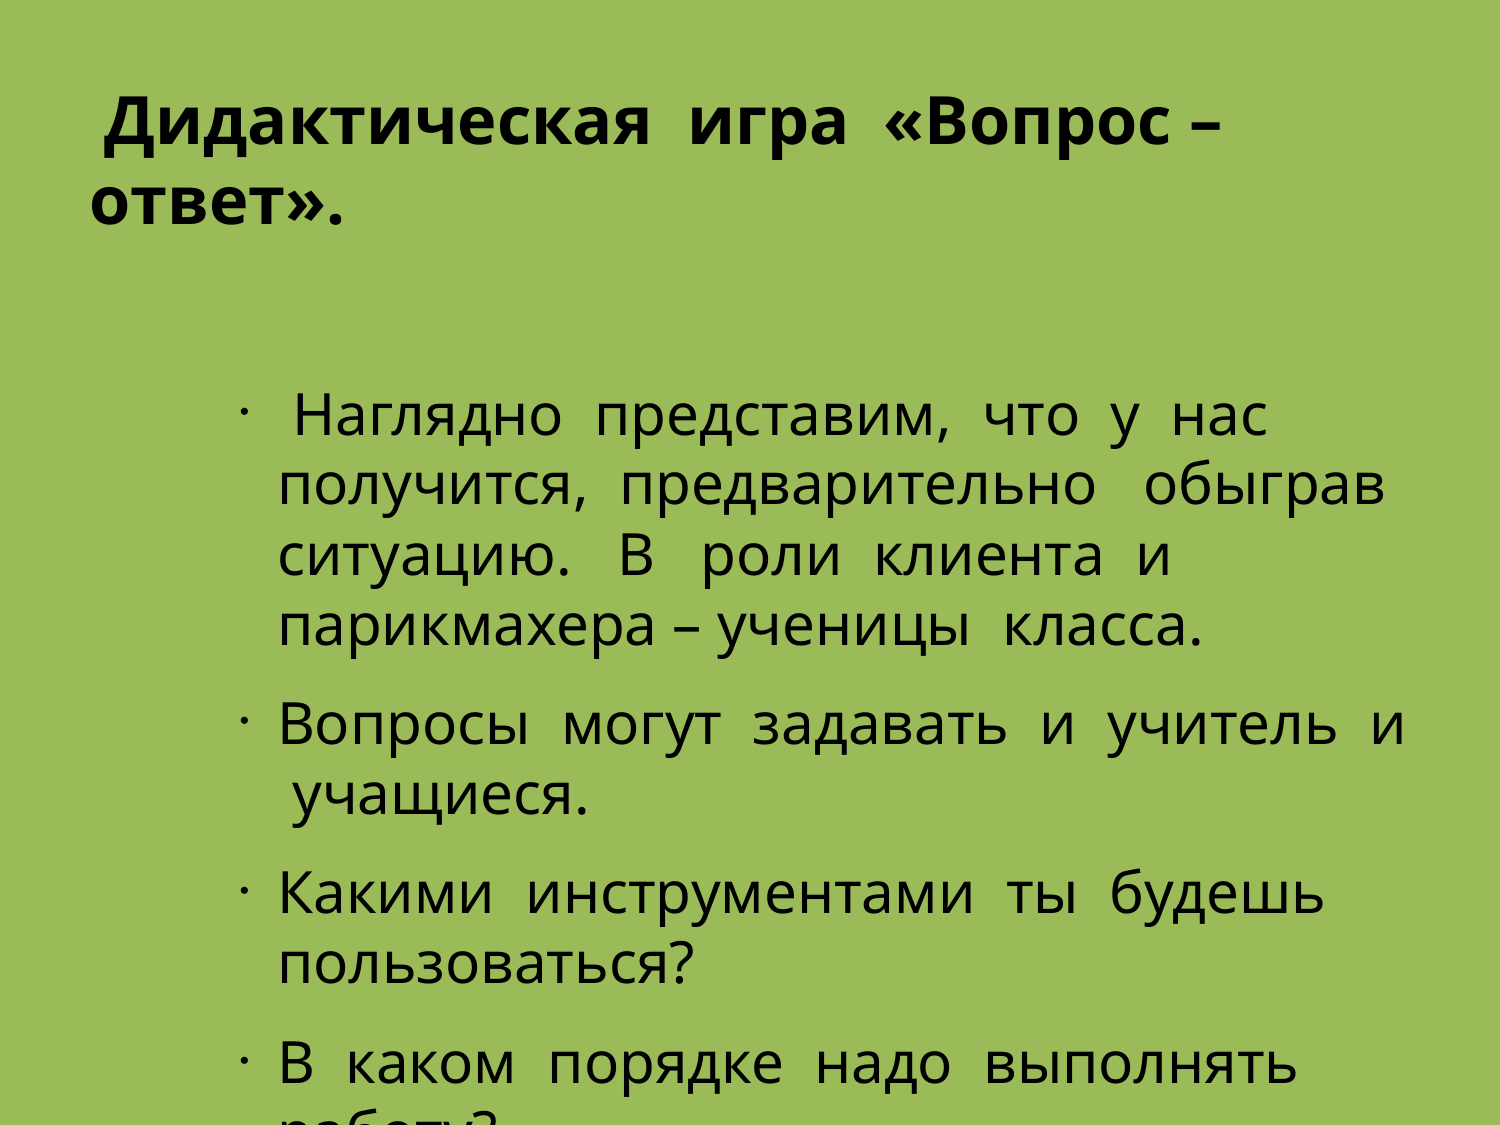

# Дидактическая игра «Вопрос – ответ».
 Наглядно представим, что у нас получится, предварительно обыграв ситуацию. В роли клиента и парикмахера – ученицы класса.
Вопросы могут задавать и учитель и учащиеся.
Какими инструментами ты будешь пользоваться?
В каком порядке надо выполнять работу?
 Объясни значение слов: пробор, чёлка, прядь, локоны, кудри. Попробуй их сделать.
 Какой цвет волос посоветуешь клиенту?
Пофантазируй над причёской. Что предложишь клиенту: локоны, косички, хвостики, стрижку, укладку, завивку?
Подумай, понадобятся ли тебе заколки?
 Ты можешь вырезать выкройку как из белой так и из цветной бумаги.